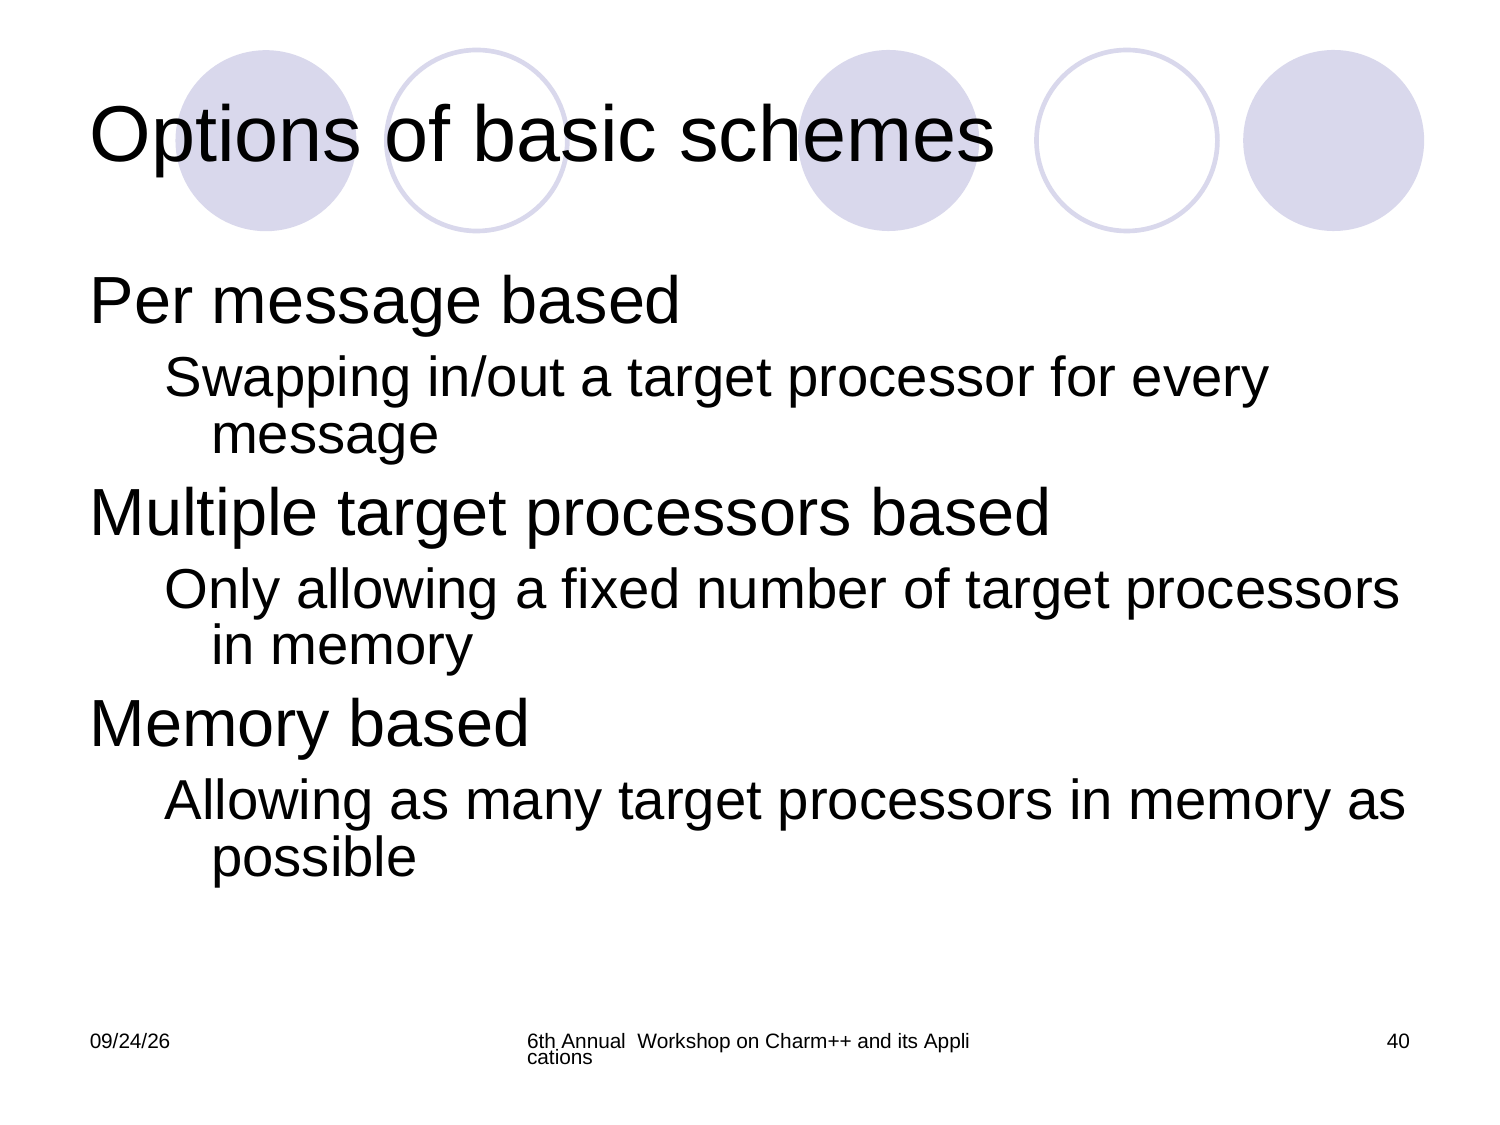

# Options of basic schemes
Per message based
Swapping in/out a target processor for every message
Multiple target processors based
Only allowing a fixed number of target processors in memory
Memory based
Allowing as many target processors in memory as possible
6th Annual Workshop on Charm++ and its Applications
40